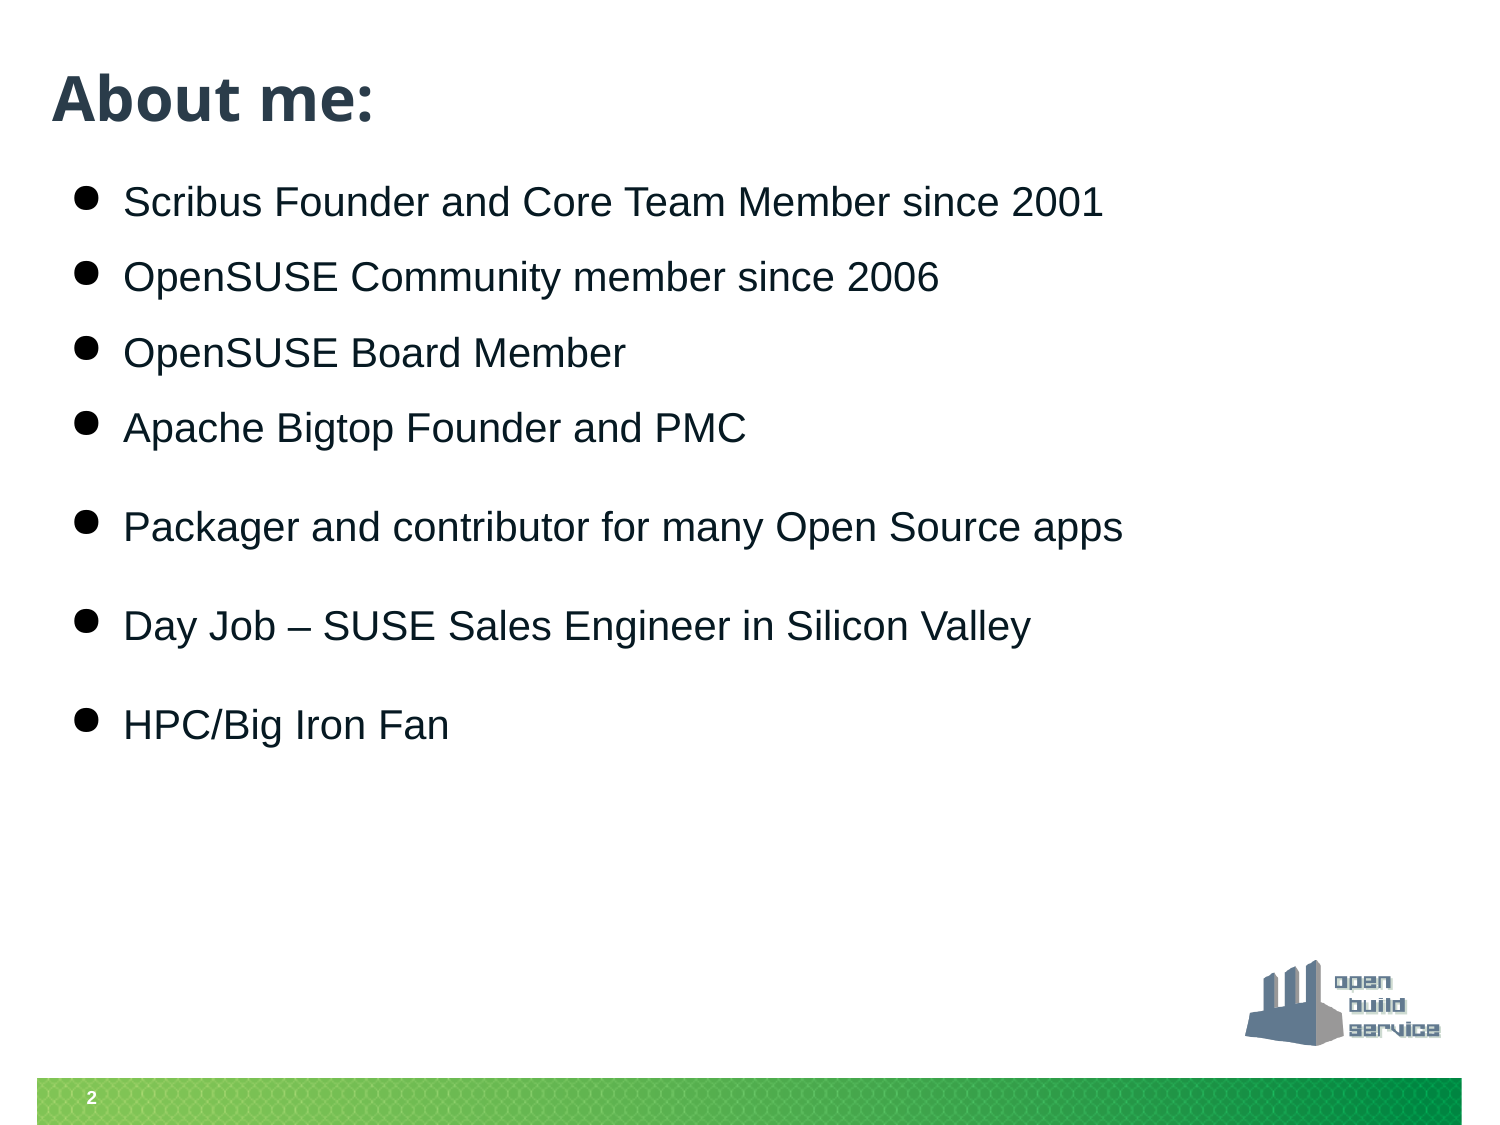

# About me:
Scribus Founder and Core Team Member since 2001
OpenSUSE Community member since 2006
OpenSUSE Board Member
Apache Bigtop Founder and PMC
Packager and contributor for many Open Source apps
Day Job – SUSE Sales Engineer in Silicon Valley
HPC/Big Iron Fan